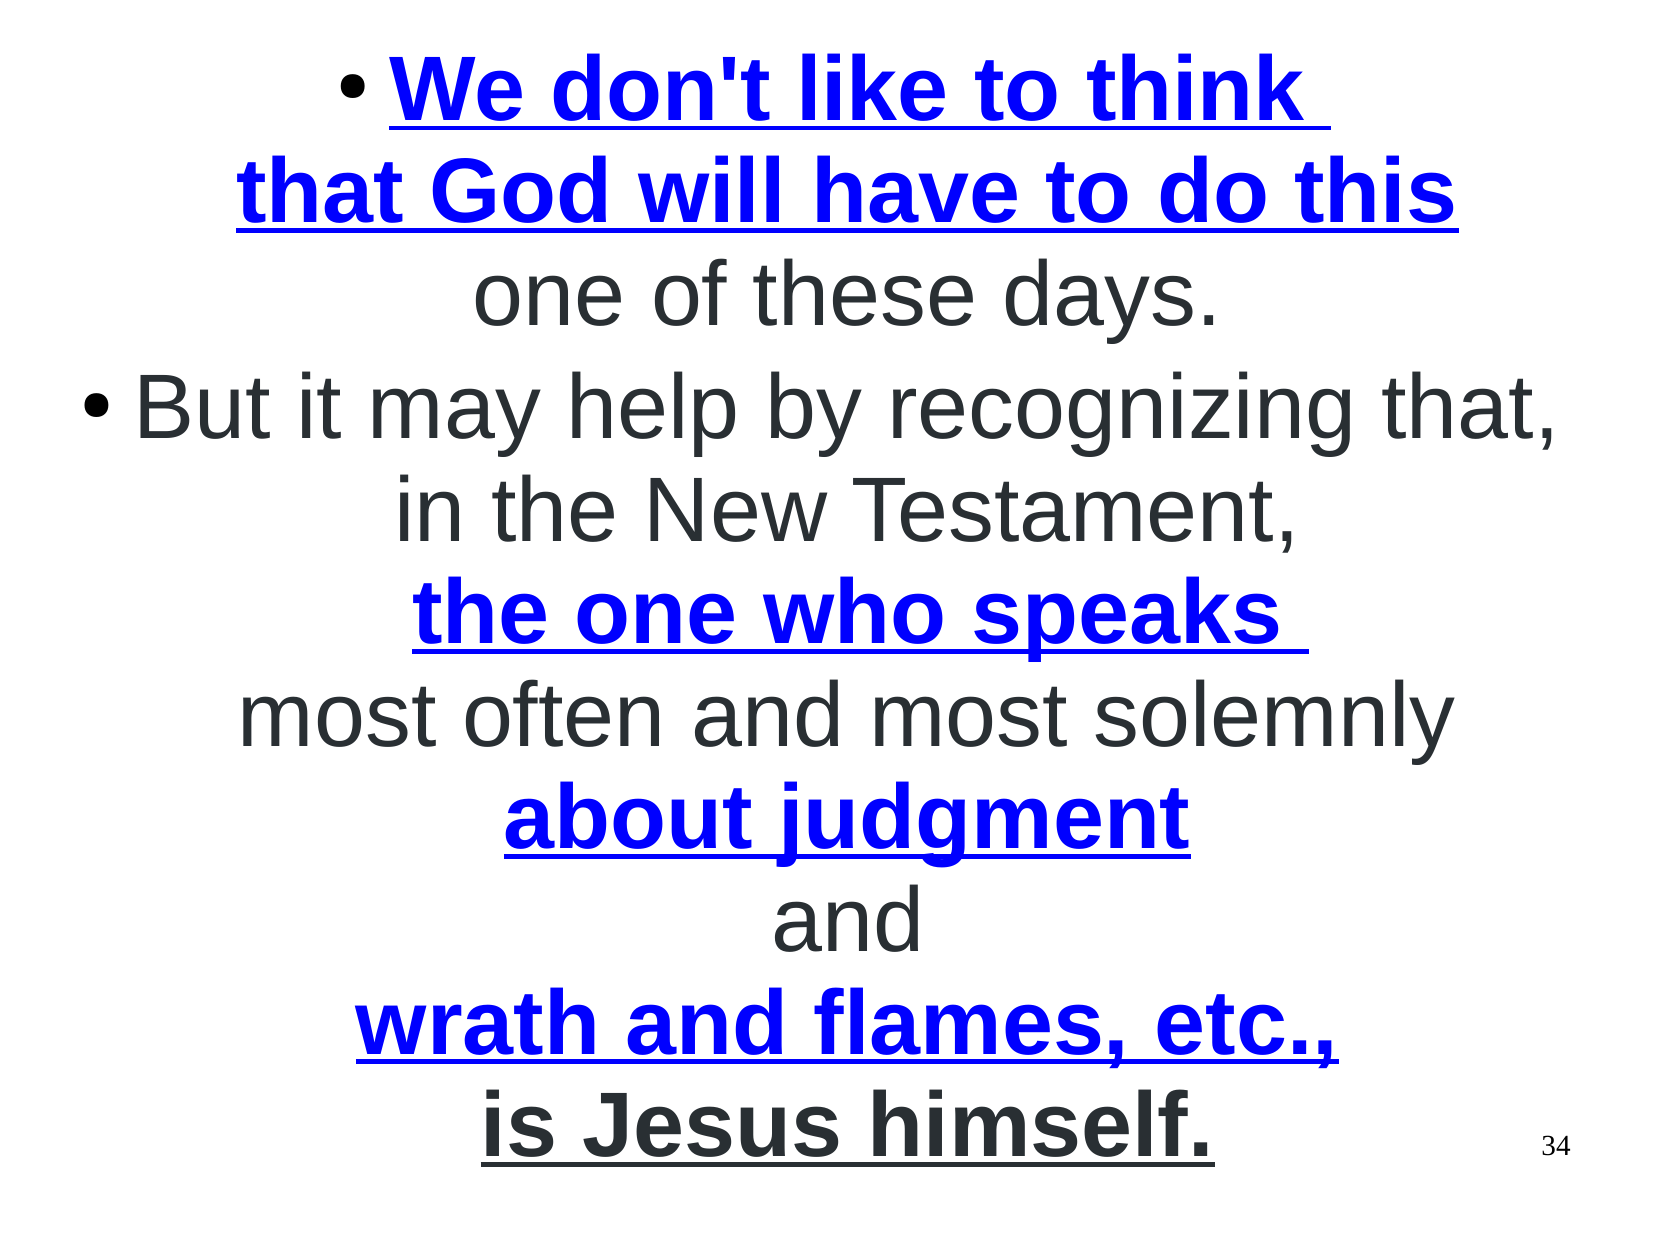

# We don't like to think that God will have to do this one of these days.
But it may help by recognizing that,
in the New Testament,
the one who speaks
most often and most solemnly
about judgment
and
wrath and flames, etc.,
is Jesus himself.
34